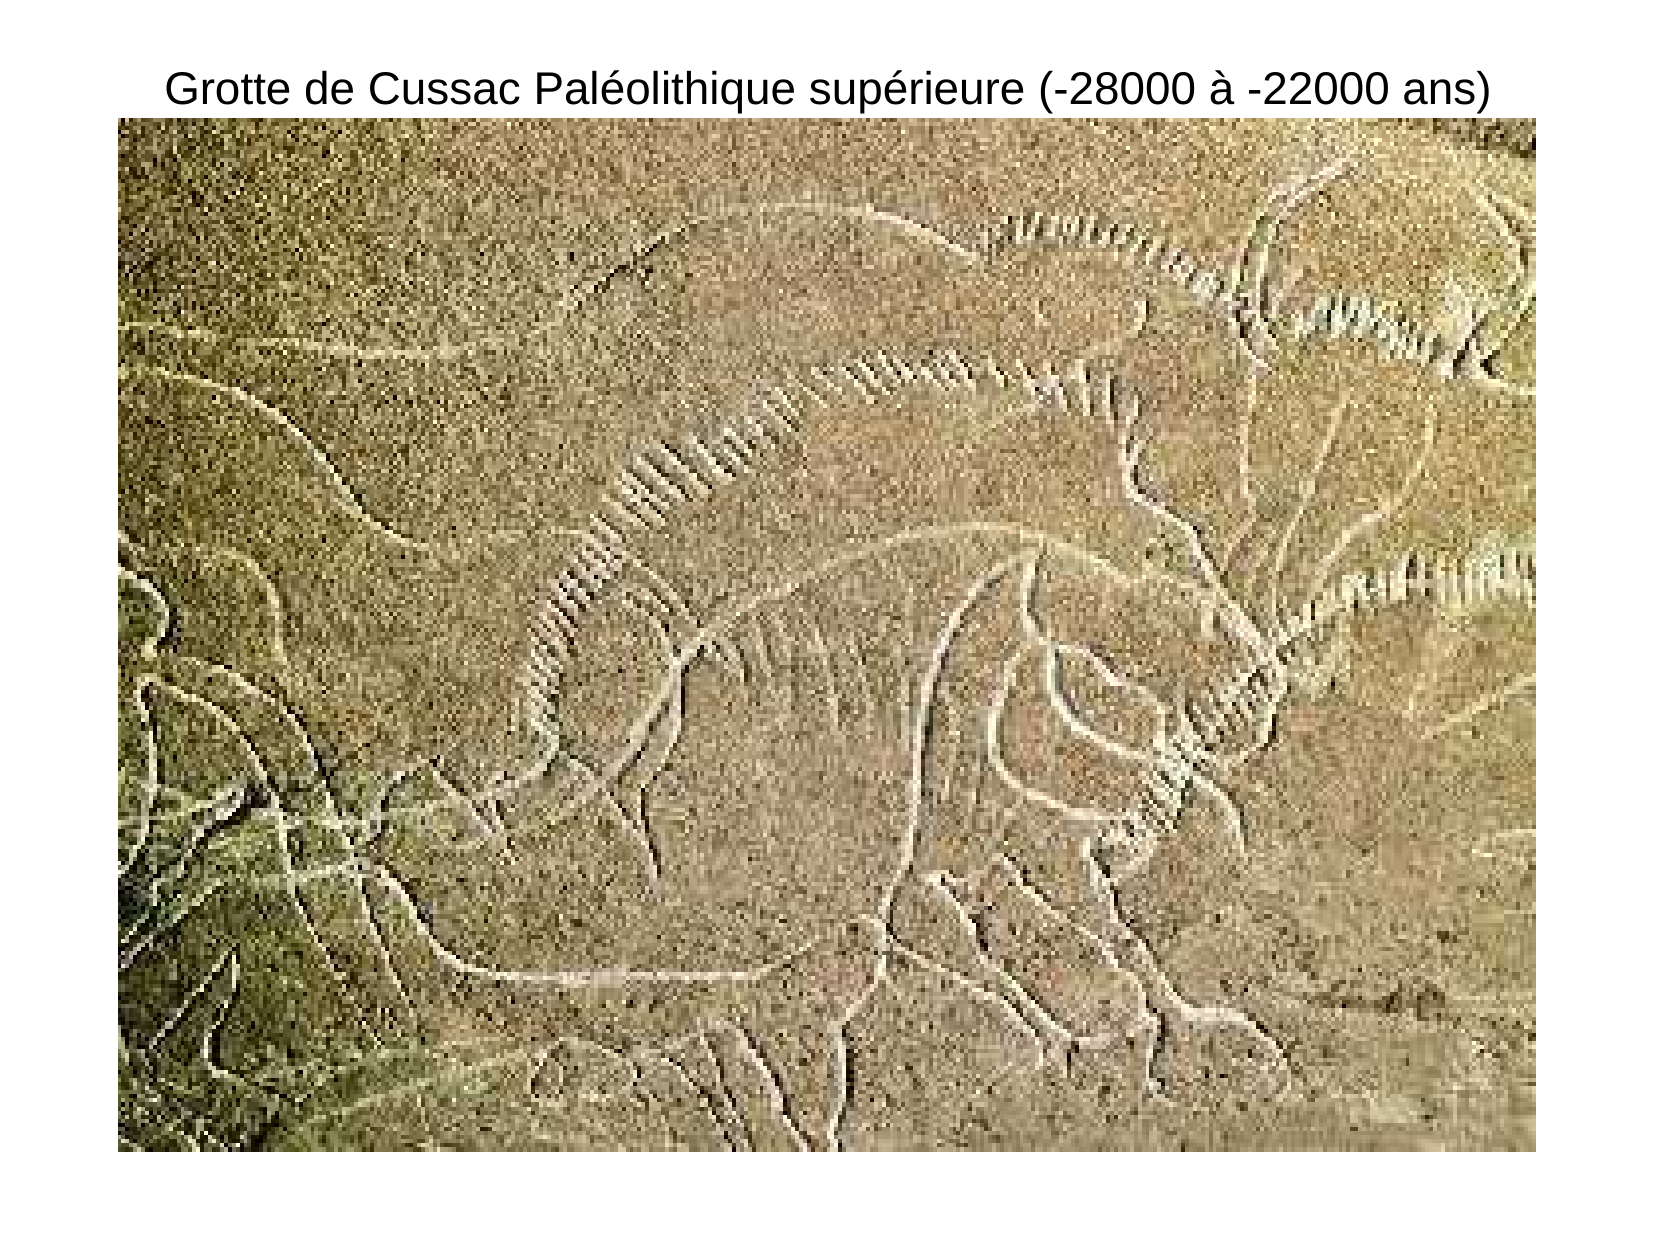

# Grotte de Cussac Paléolithique supérieure (-28000 à -22000 ans)